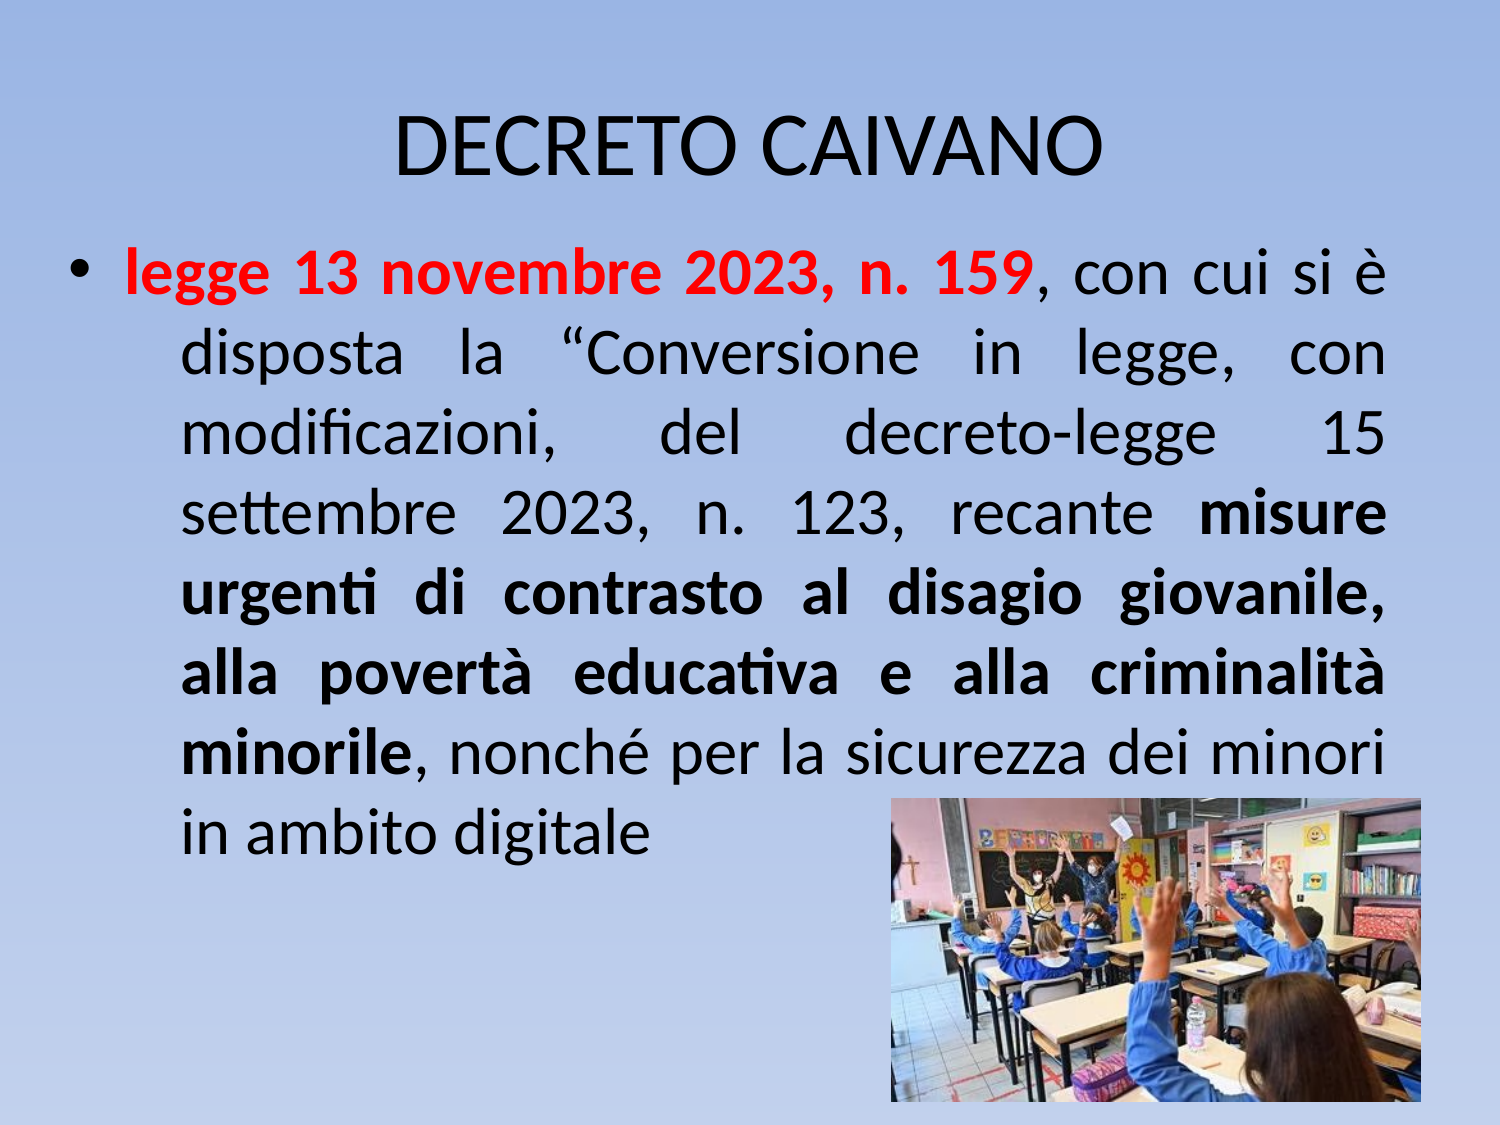

# DECRETO CAIVANO
legge 13 novembre 2023, n. 159, con cui si è disposta la “Conversione in legge, con modificazioni, del decreto-legge 15 settembre 2023, n. 123, recante misure urgenti di contrasto al disagio giovanile, alla povertà educativa e alla criminalità minorile, nonché per la sicurezza dei minori in ambito digitale